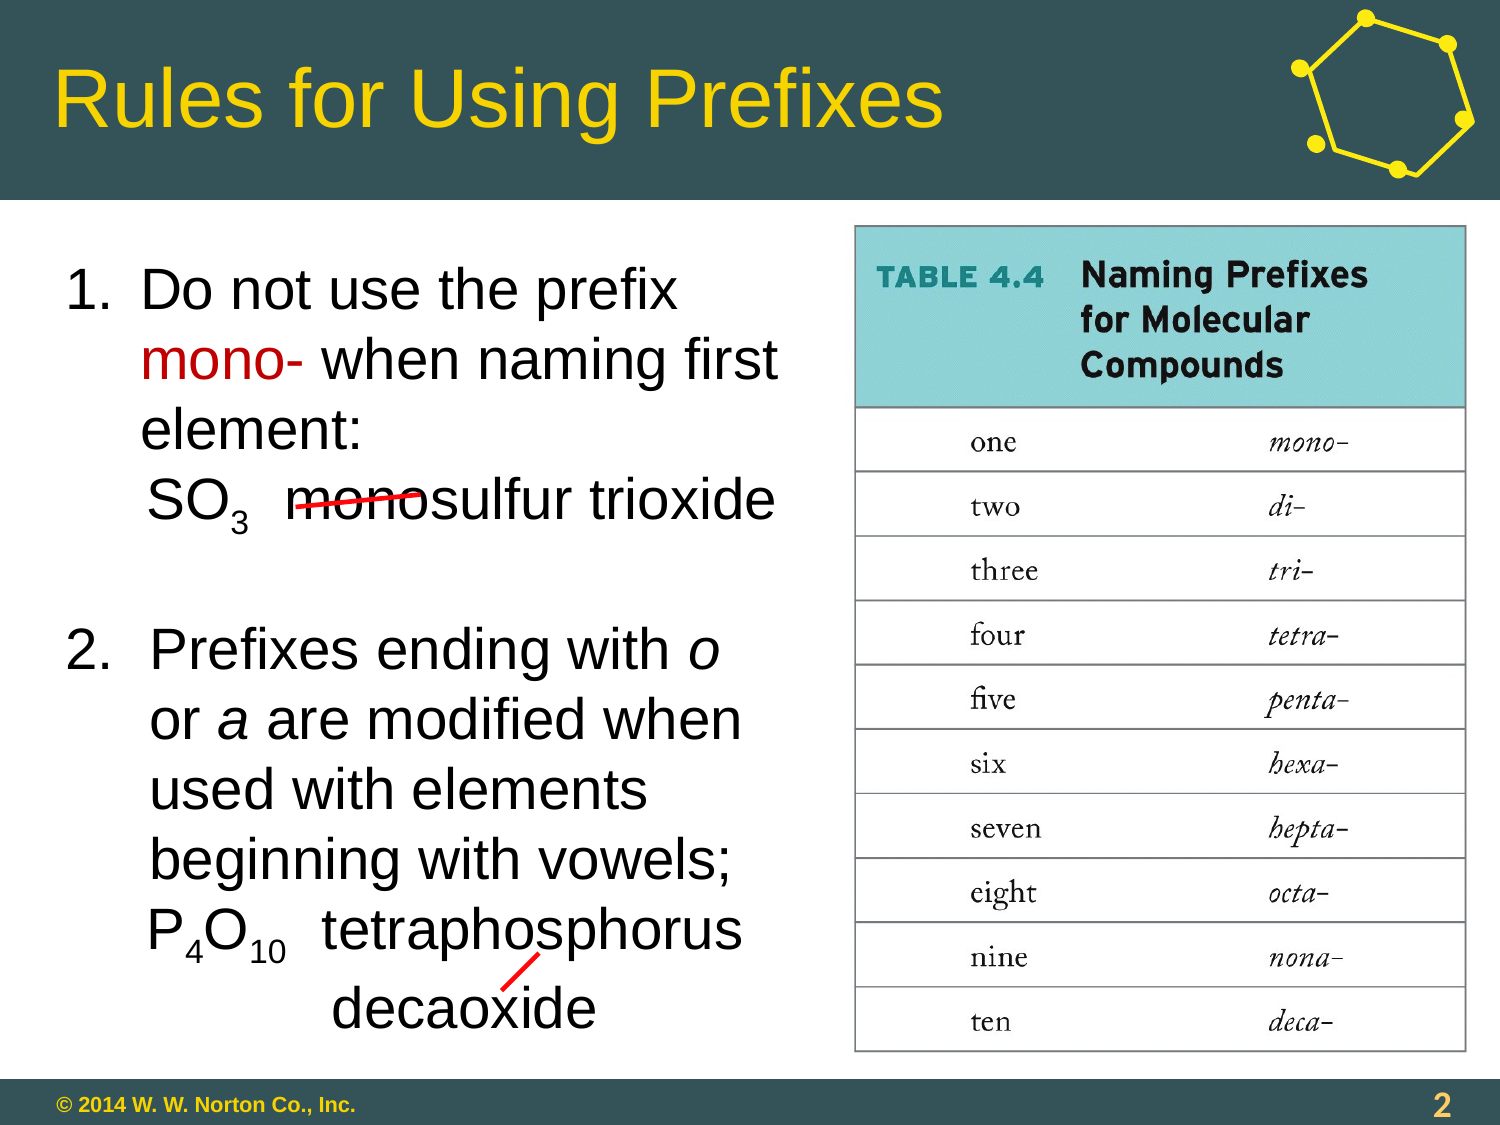

# Rules for Using Prefixes
Do not use the prefix mono- when naming first element:
 SO3 monosulfur trioxide
Prefixes ending with o or a are modified when used with elements beginning with vowels;
 P4O10 tetraphosphorus 	 	 decaoxide